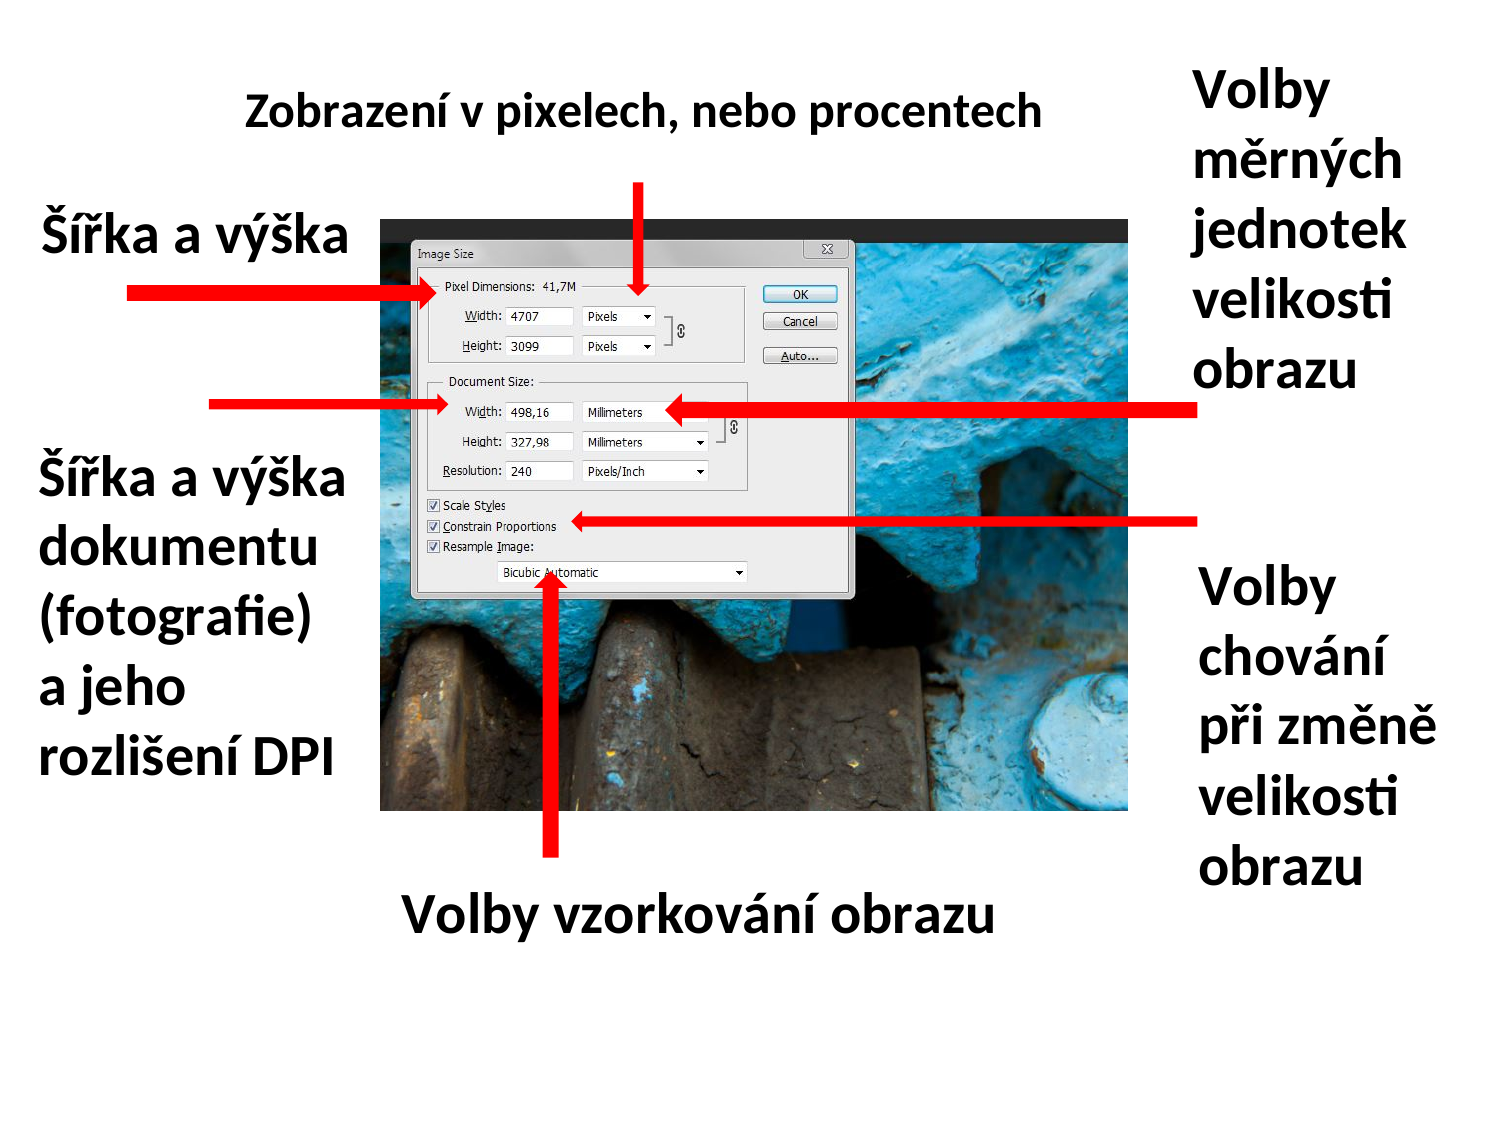

Volby měrných jednotek velikosti obrazu
Zobrazení v pixelech, nebo procentech
Šířka a výška
Šířka a výška dokumentu (fotografie)
a jeho rozlišení DPI
Volby chování při změně velikosti obrazu
Volby vzorkování obrazu